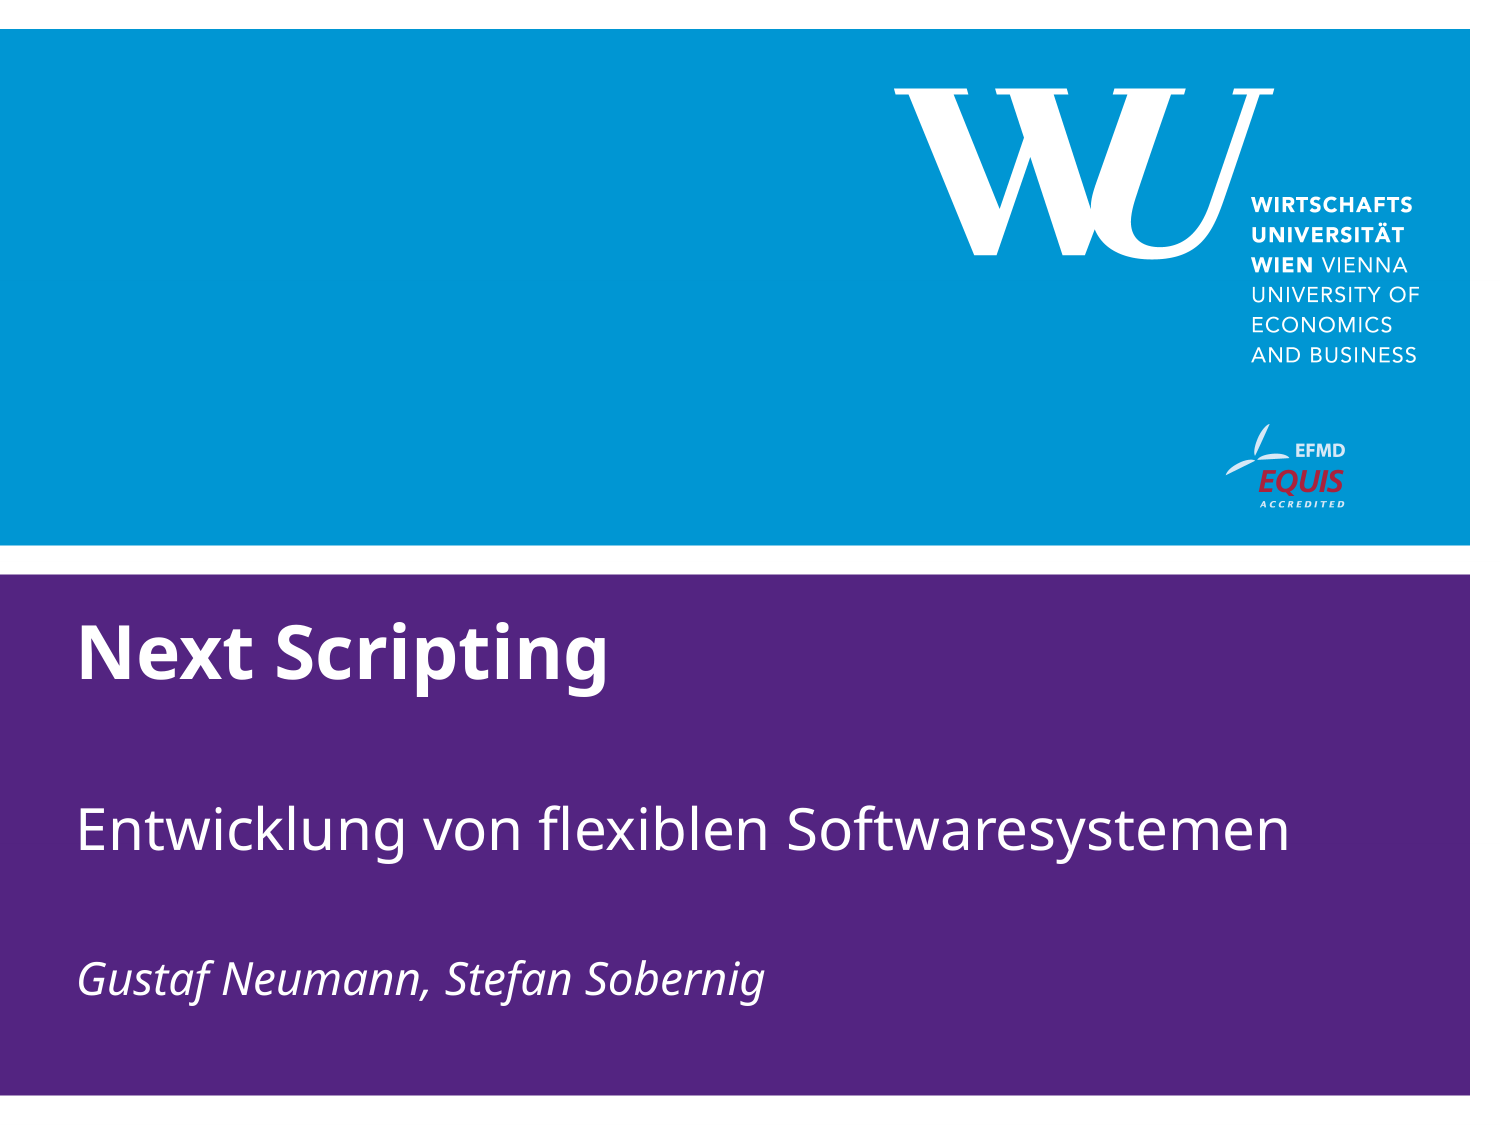

# Next Scripting
Entwicklung von flexiblen Softwaresystemen
Gustaf Neumann, Stefan Sobernig